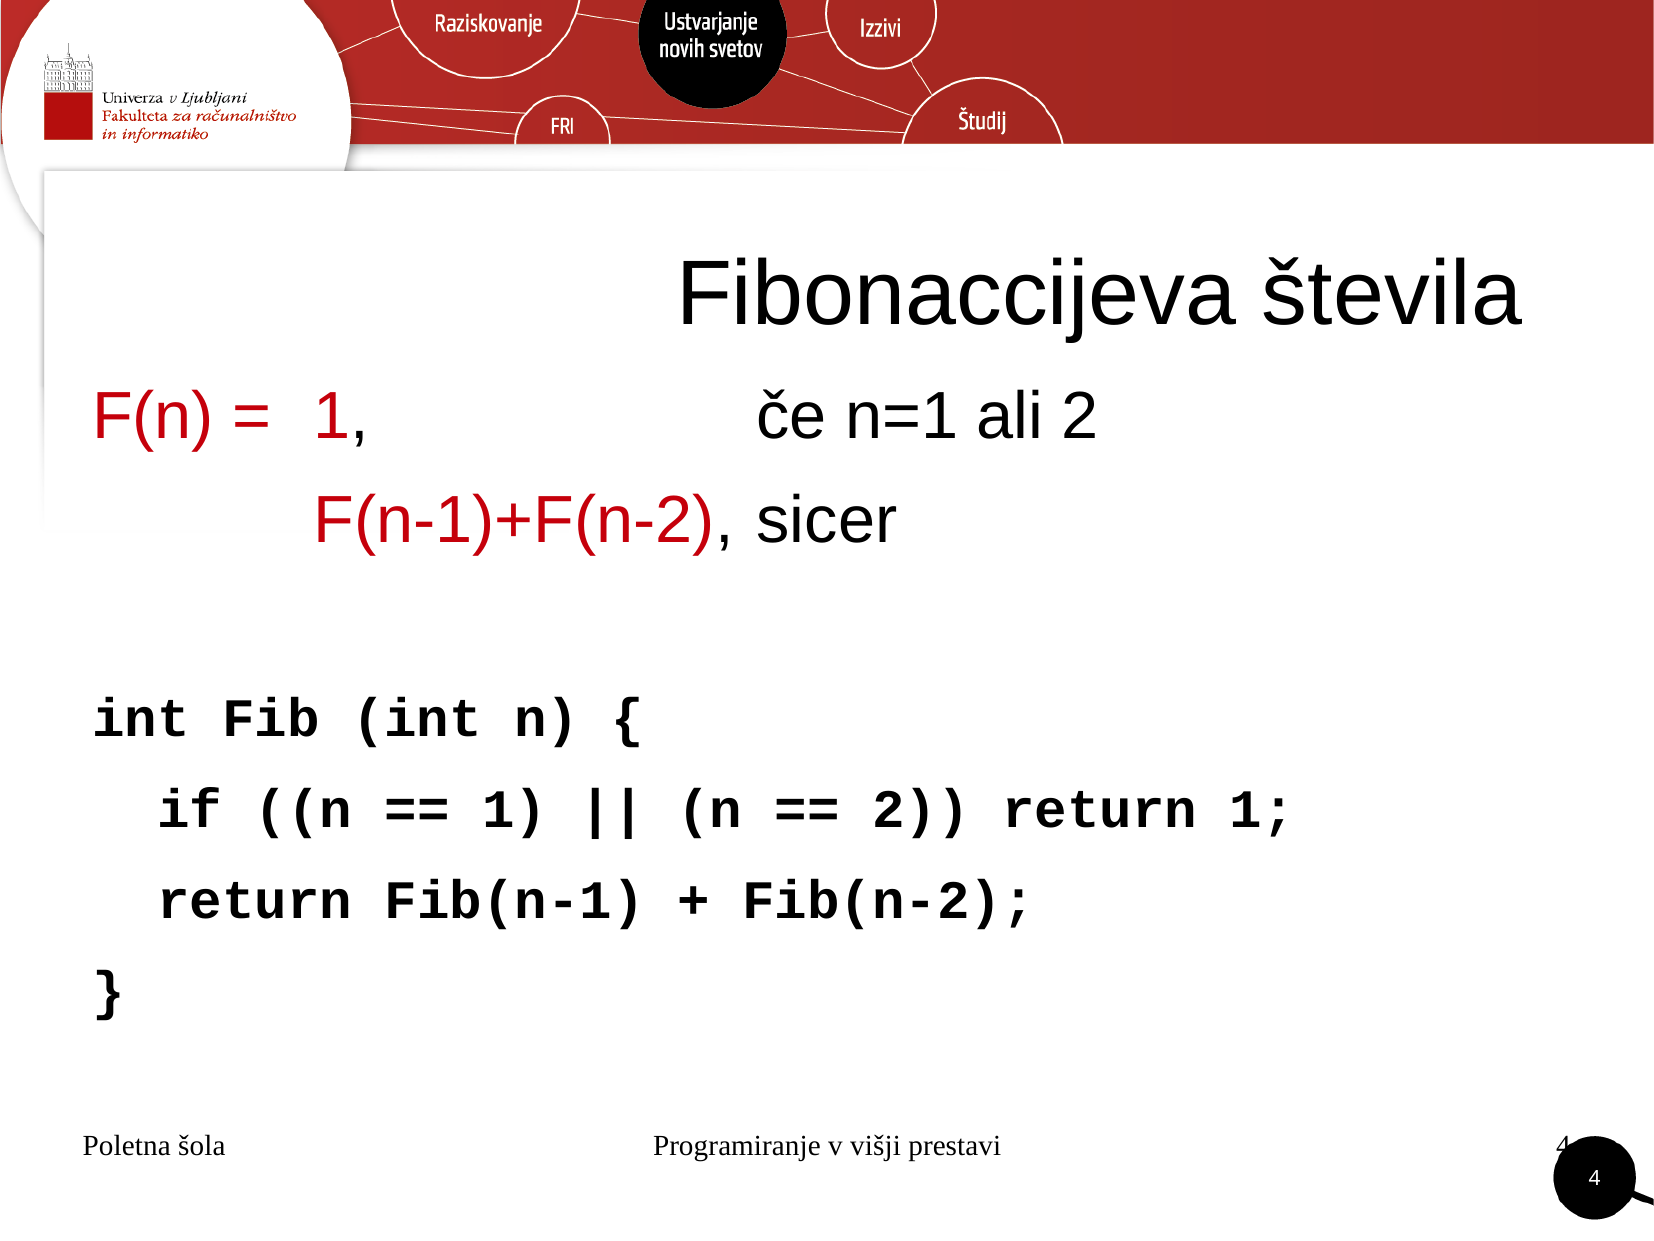

# Fibonaccijeva števila
F(n) =	1, 					če n=1 ali 2
 		F(n-1)+F(n-2),	sicer
int Fib (int n) {
 if ((n == 1) || (n == 2)) return 1;
 return Fib(n-1) + Fib(n-2);
}
Poletna šola
Programiranje v višji prestavi
4